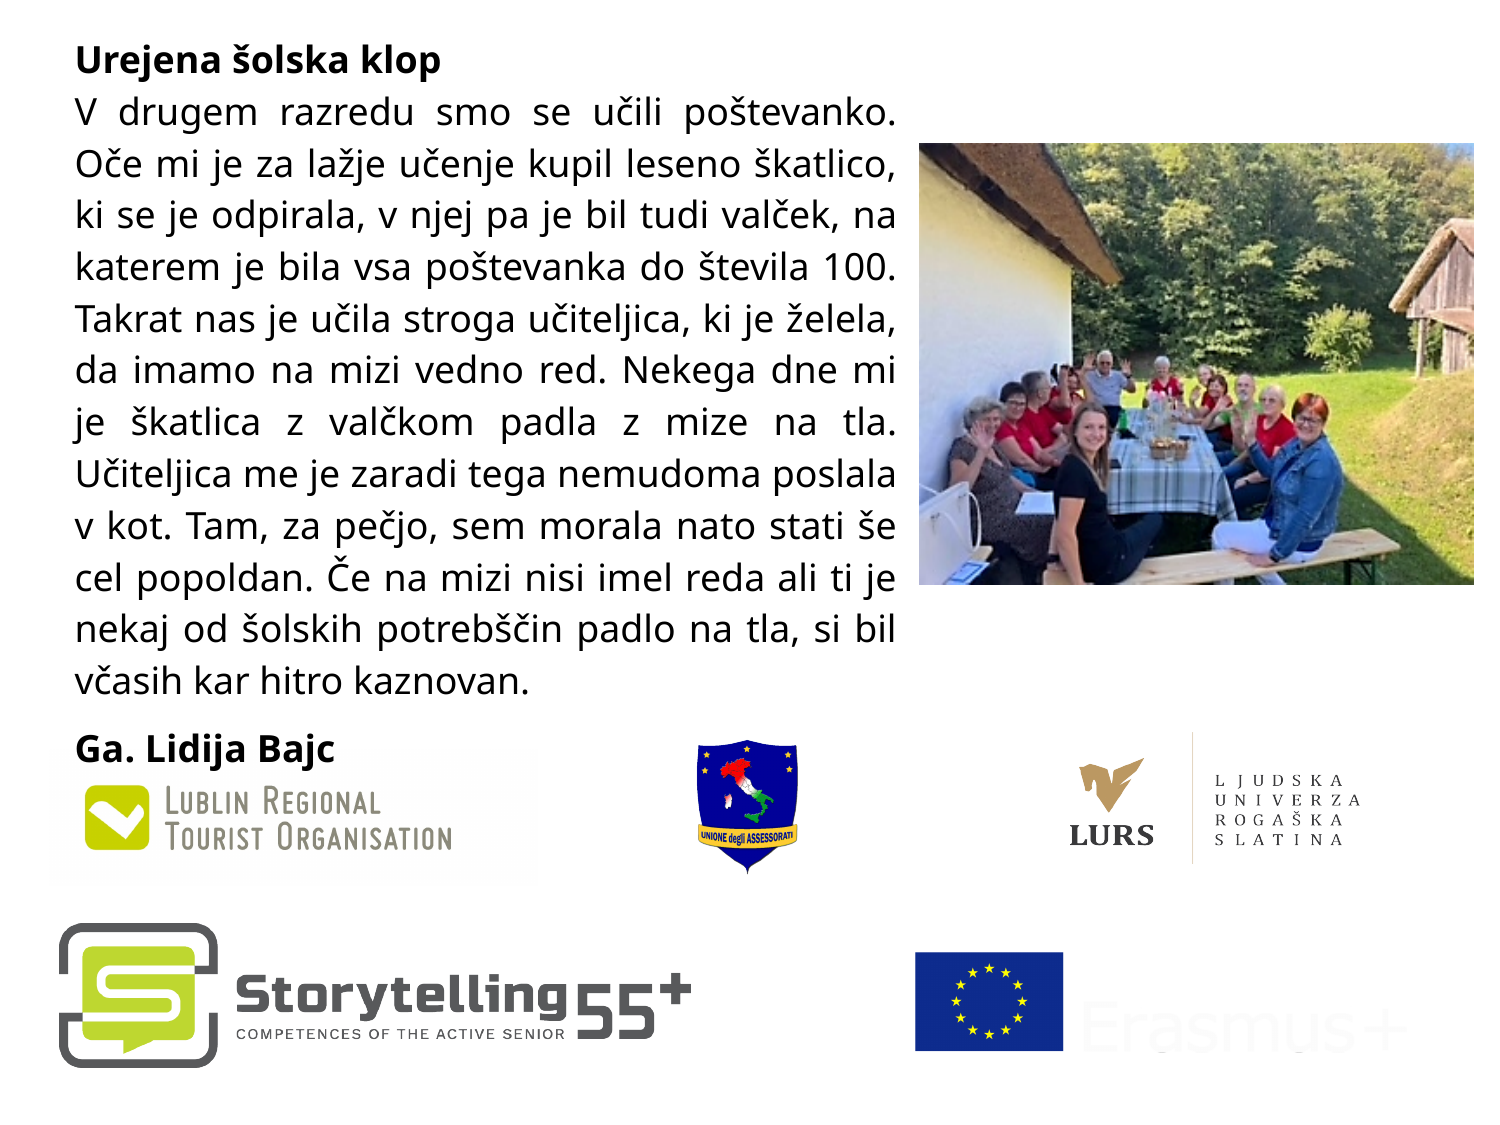

Urejena šolska klop
V drugem razredu smo se učili poštevanko. Oče mi je za lažje učenje kupil leseno škatlico, ki se je odpirala, v njej pa je bil tudi valček, na katerem je bila vsa poštevanka do števila 100. Takrat nas je učila stroga učiteljica, ki je želela, da imamo na mizi vedno red. Nekega dne mi je škatlica z valčkom padla z mize na tla. Učiteljica me je zaradi tega nemudoma poslala v kot. Tam, za pečjo, sem morala nato stati še cel popoldan. Če na mizi nisi imel reda ali ti je nekaj od šolskih potrebščin padlo na tla, si bil včasih kar hitro kaznovan.
Ga. Lidija Bajc